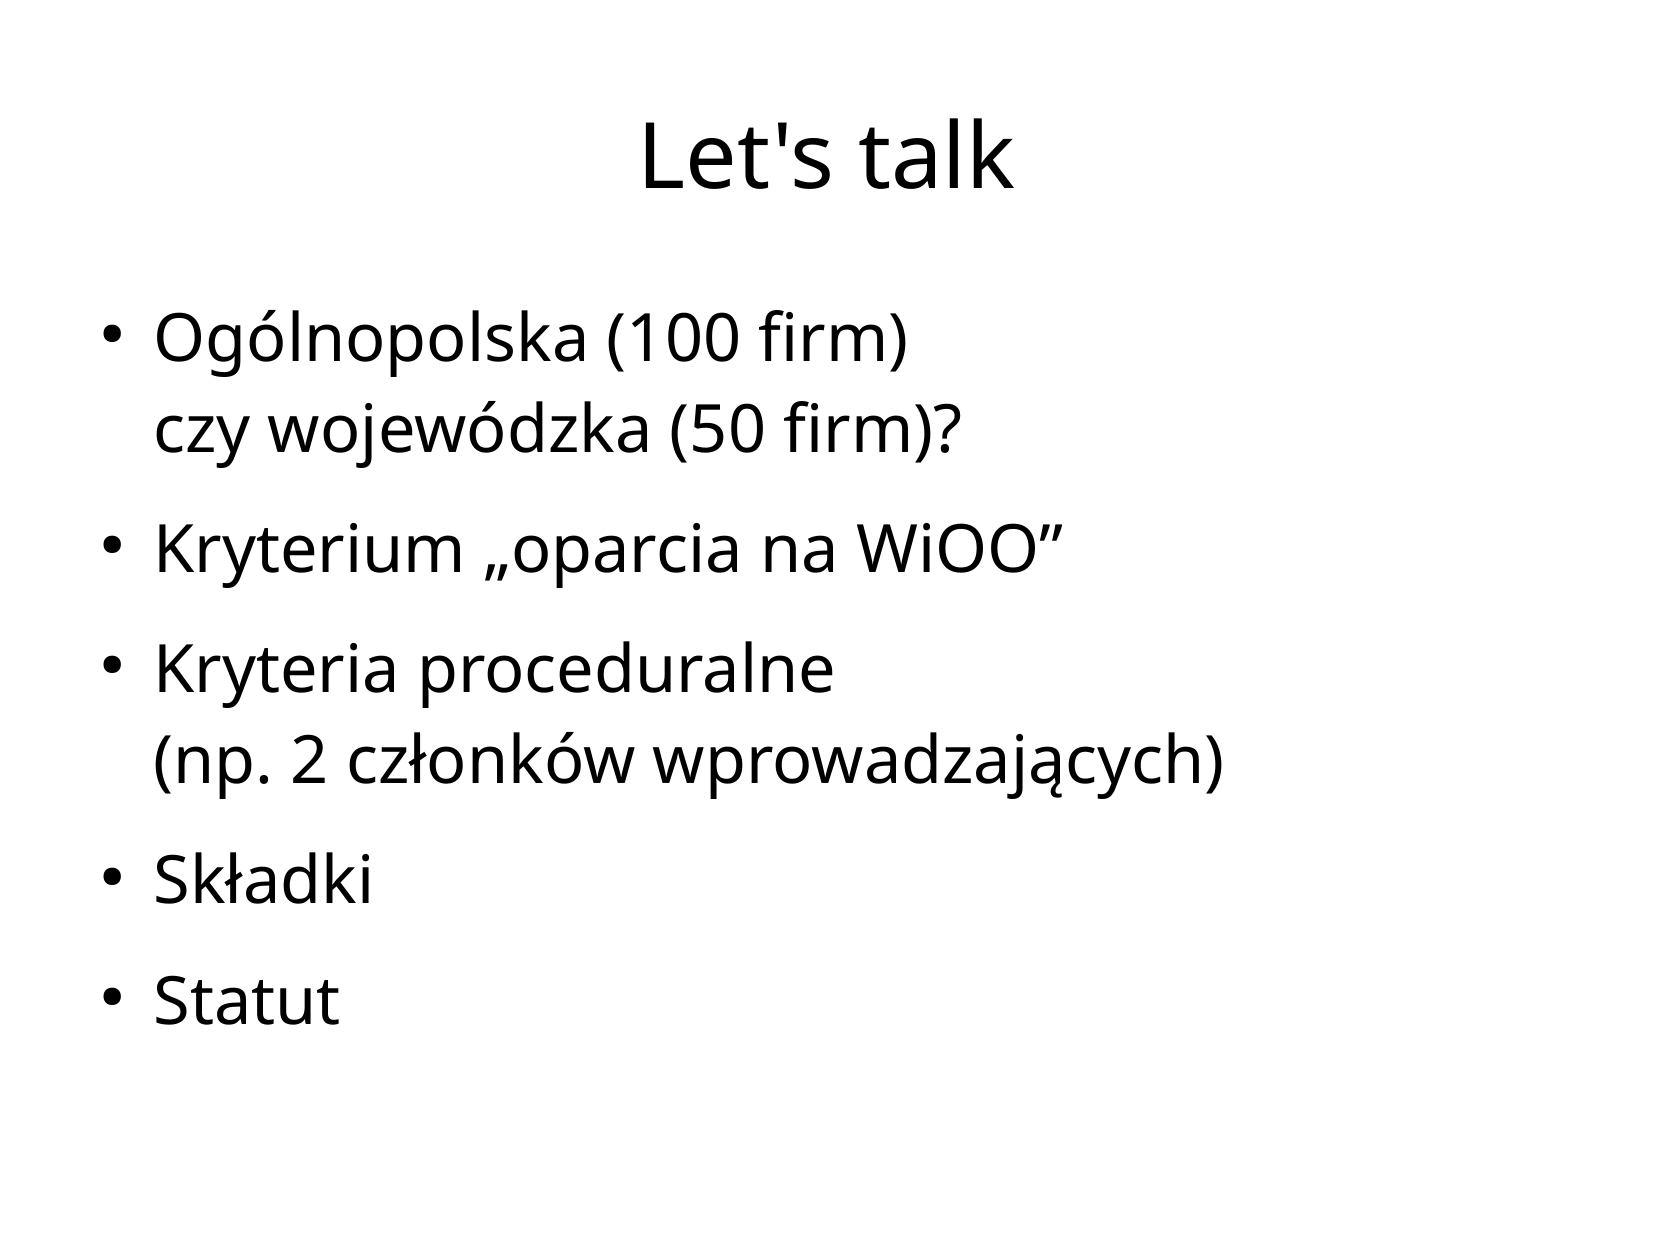

# Let's talk
Ogólnopolska (100 firm)
czy wojewódzka (50 firm)?
Kryterium „oparcia na WiOO”
Kryteria proceduralne
(np. 2 członków wprowadzających)
Składki
Statut